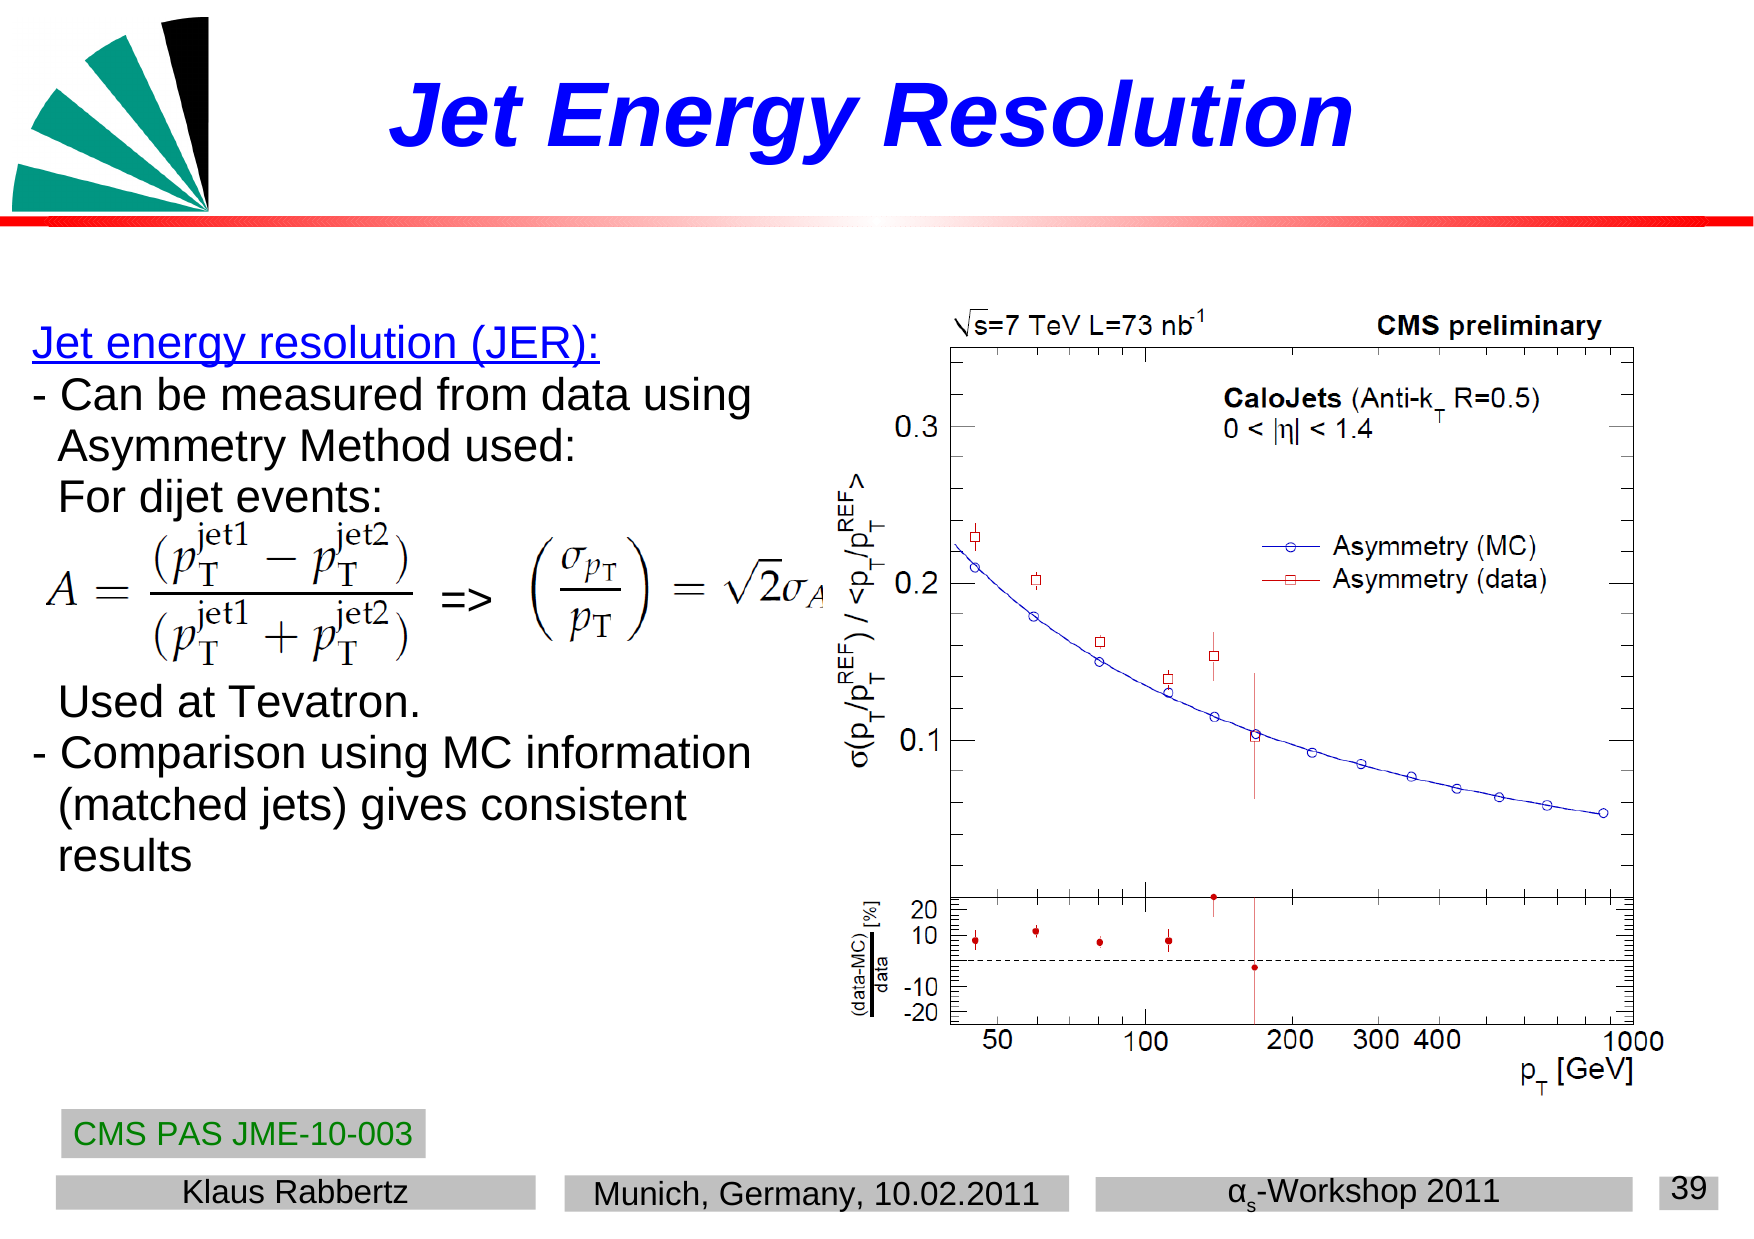

# Jet Energy Resolution
Jet energy resolution (JER):
- Can be measured from data using Asymmetry Method used:
 For dijet events:
 =>
 Used at Tevatron.
- Comparison using MC information
 (matched jets) gives consistent
 results
CMS PAS JME-10-003